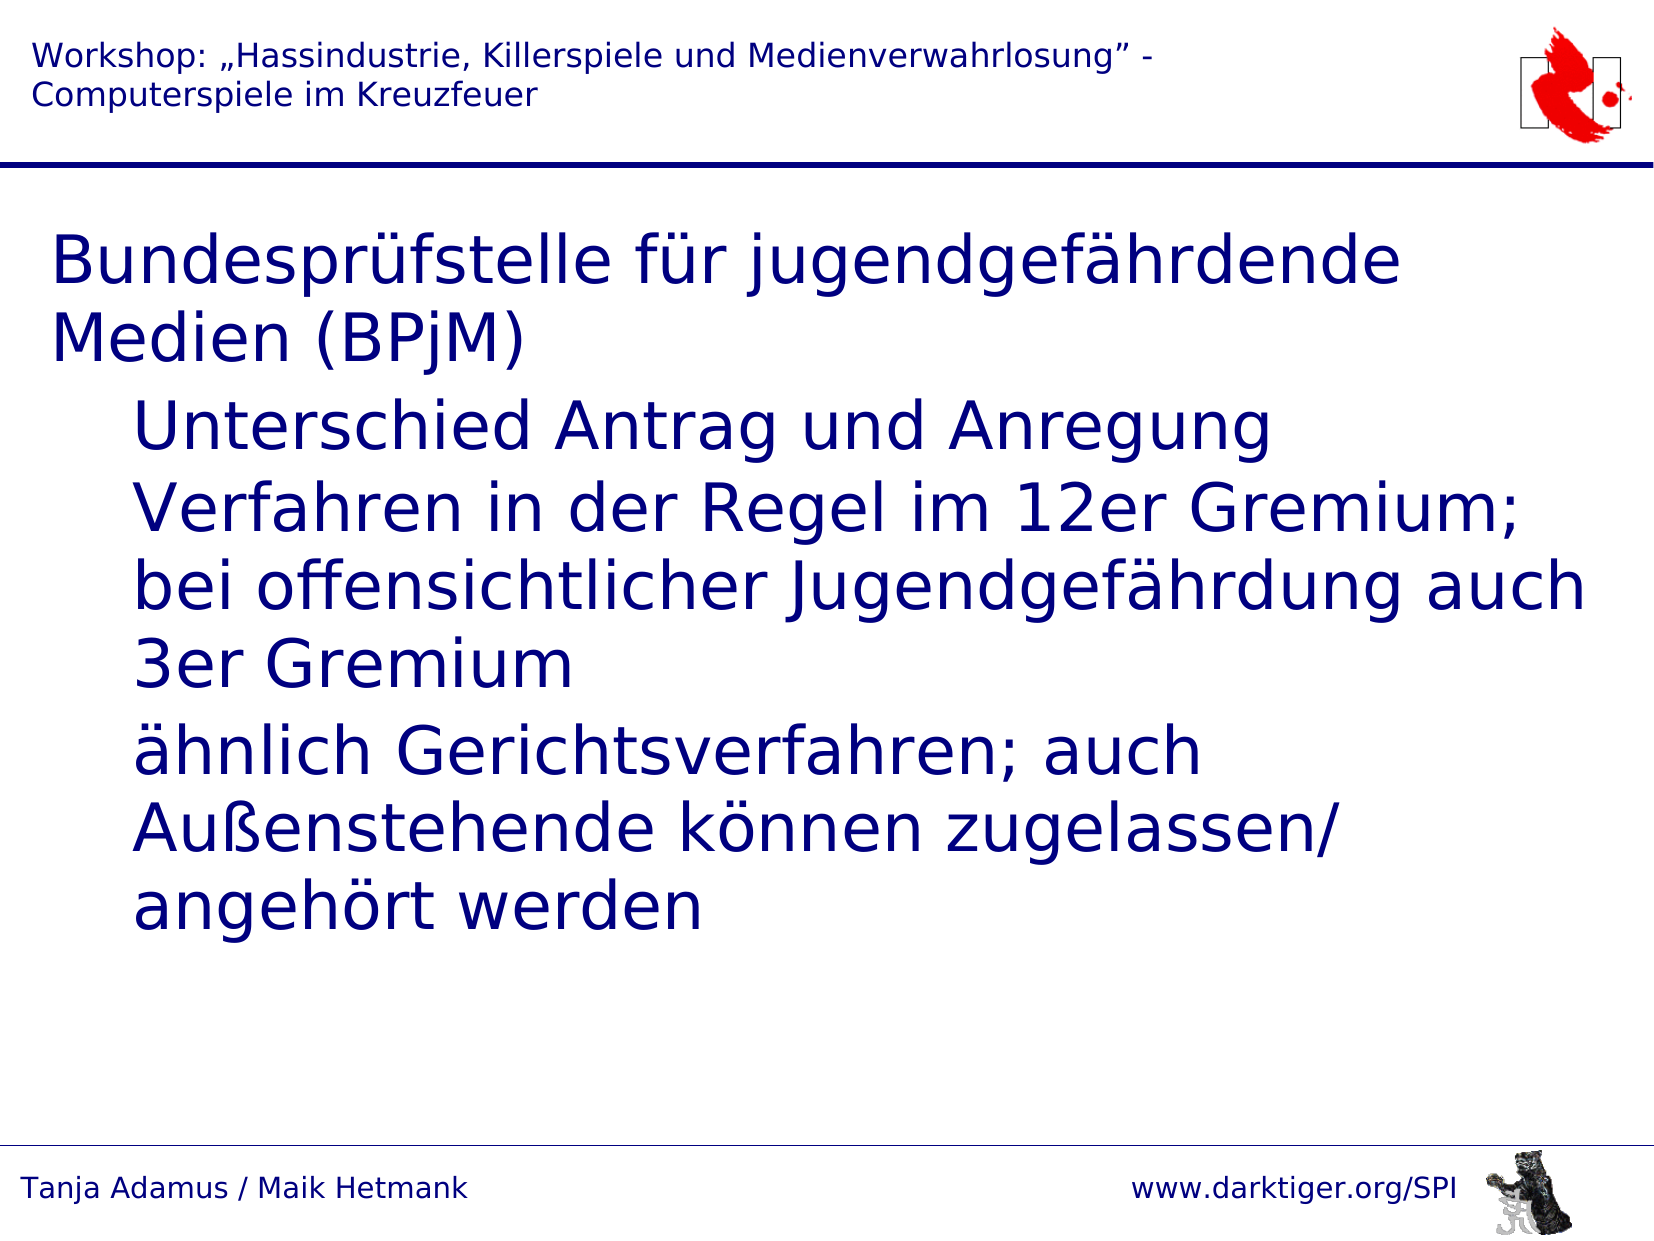

Workshop: „Hassindustrie, Killerspiele und Medienverwahrlosung” - Computerspiele im Kreuzfeuer
Bundesprüfstelle für jugendgefährdende Medien (BPjM)
Unterschied Antrag und Anregung
Verfahren in der Regel im 12er Gremium; bei offensichtlicher Jugendgefährdung auch 3er Gremium
ähnlich Gerichtsverfahren; auch Außenstehende können zugelassen/ angehört werden